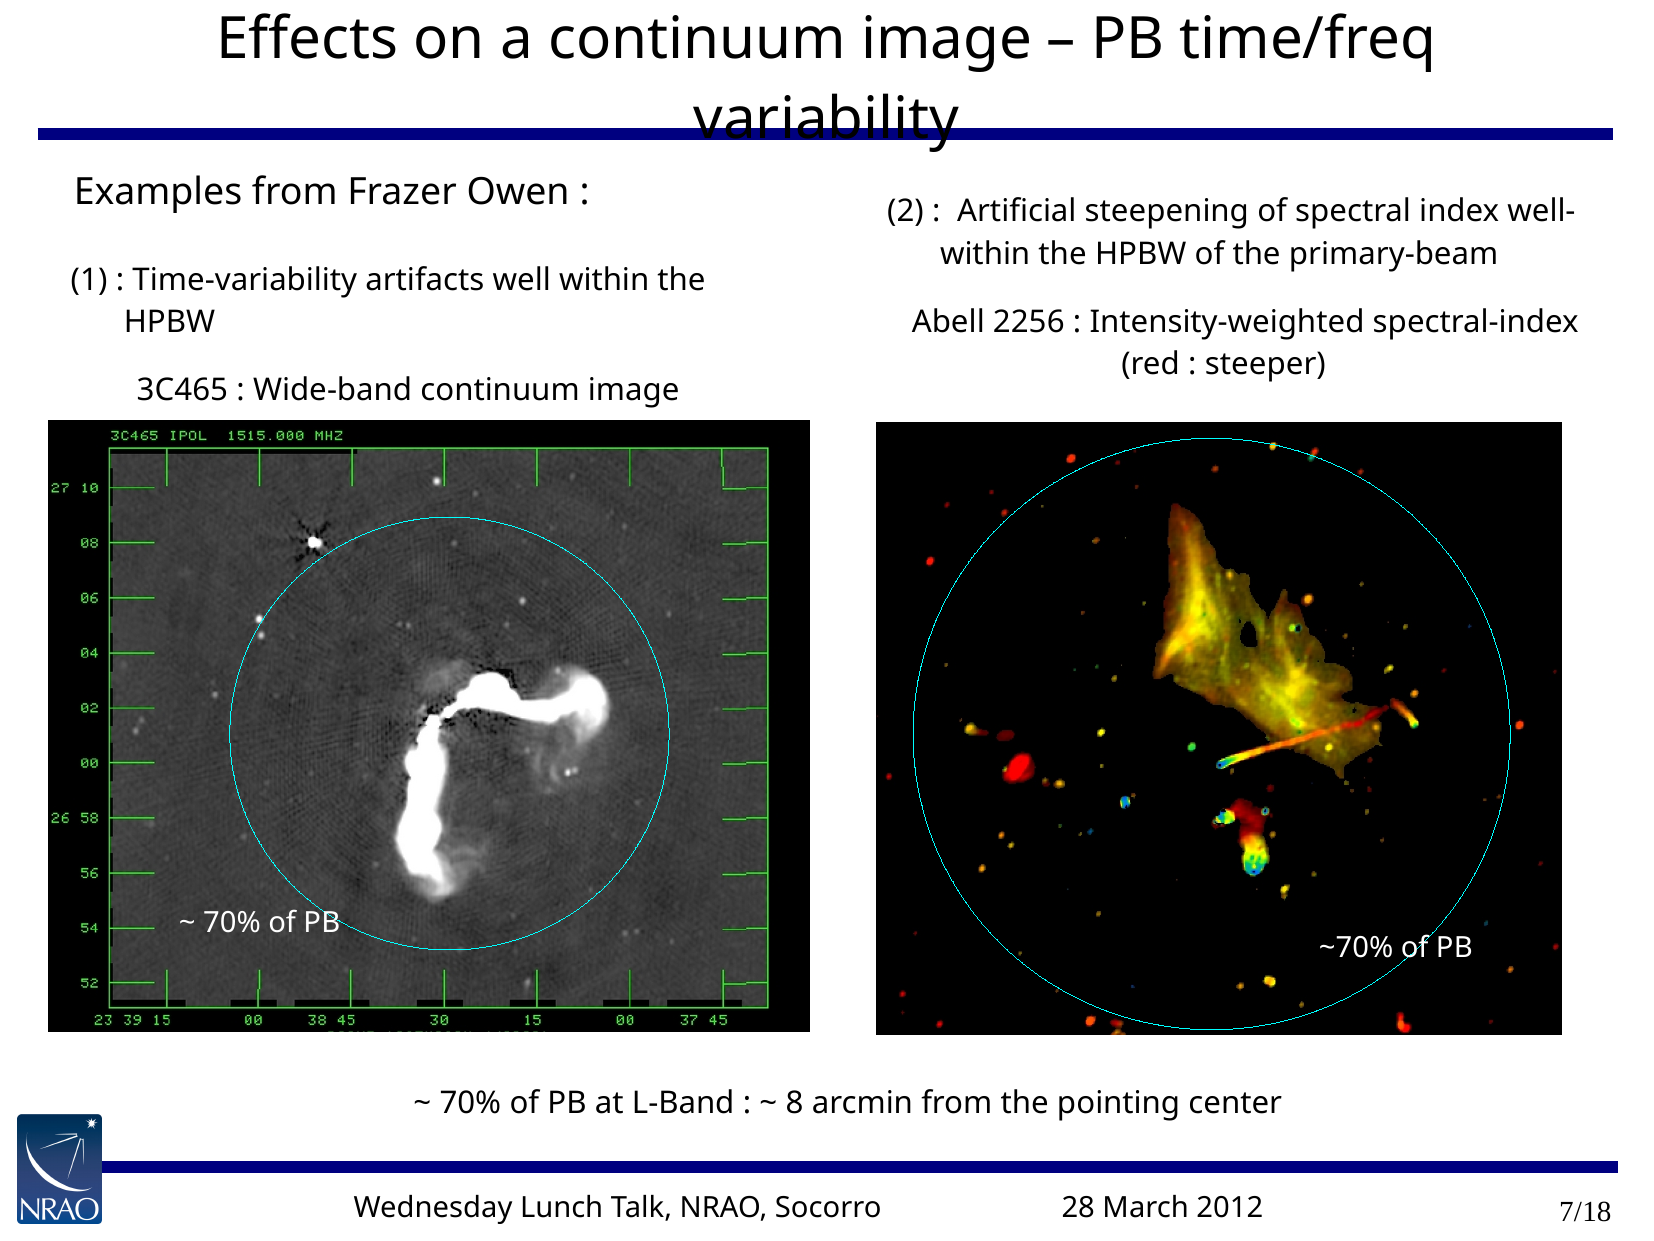

# Effects on a continuum image – PB time/freq variability
Examples from Frazer Owen :
(2) : Artificial steepening of spectral index well-within the HPBW of the primary-beam
 Abell 2256 : Intensity-weighted spectral-index (red : steeper)
(1) : Time-variability artifacts well within the HPBW
 3C465 : Wide-band continuum image
Image from
Frazer Owen
(NRAO)
~ 70% of PB
~70% of PB
~ 70% of PB at L-Band : ~ 8 arcmin from the pointing center
7